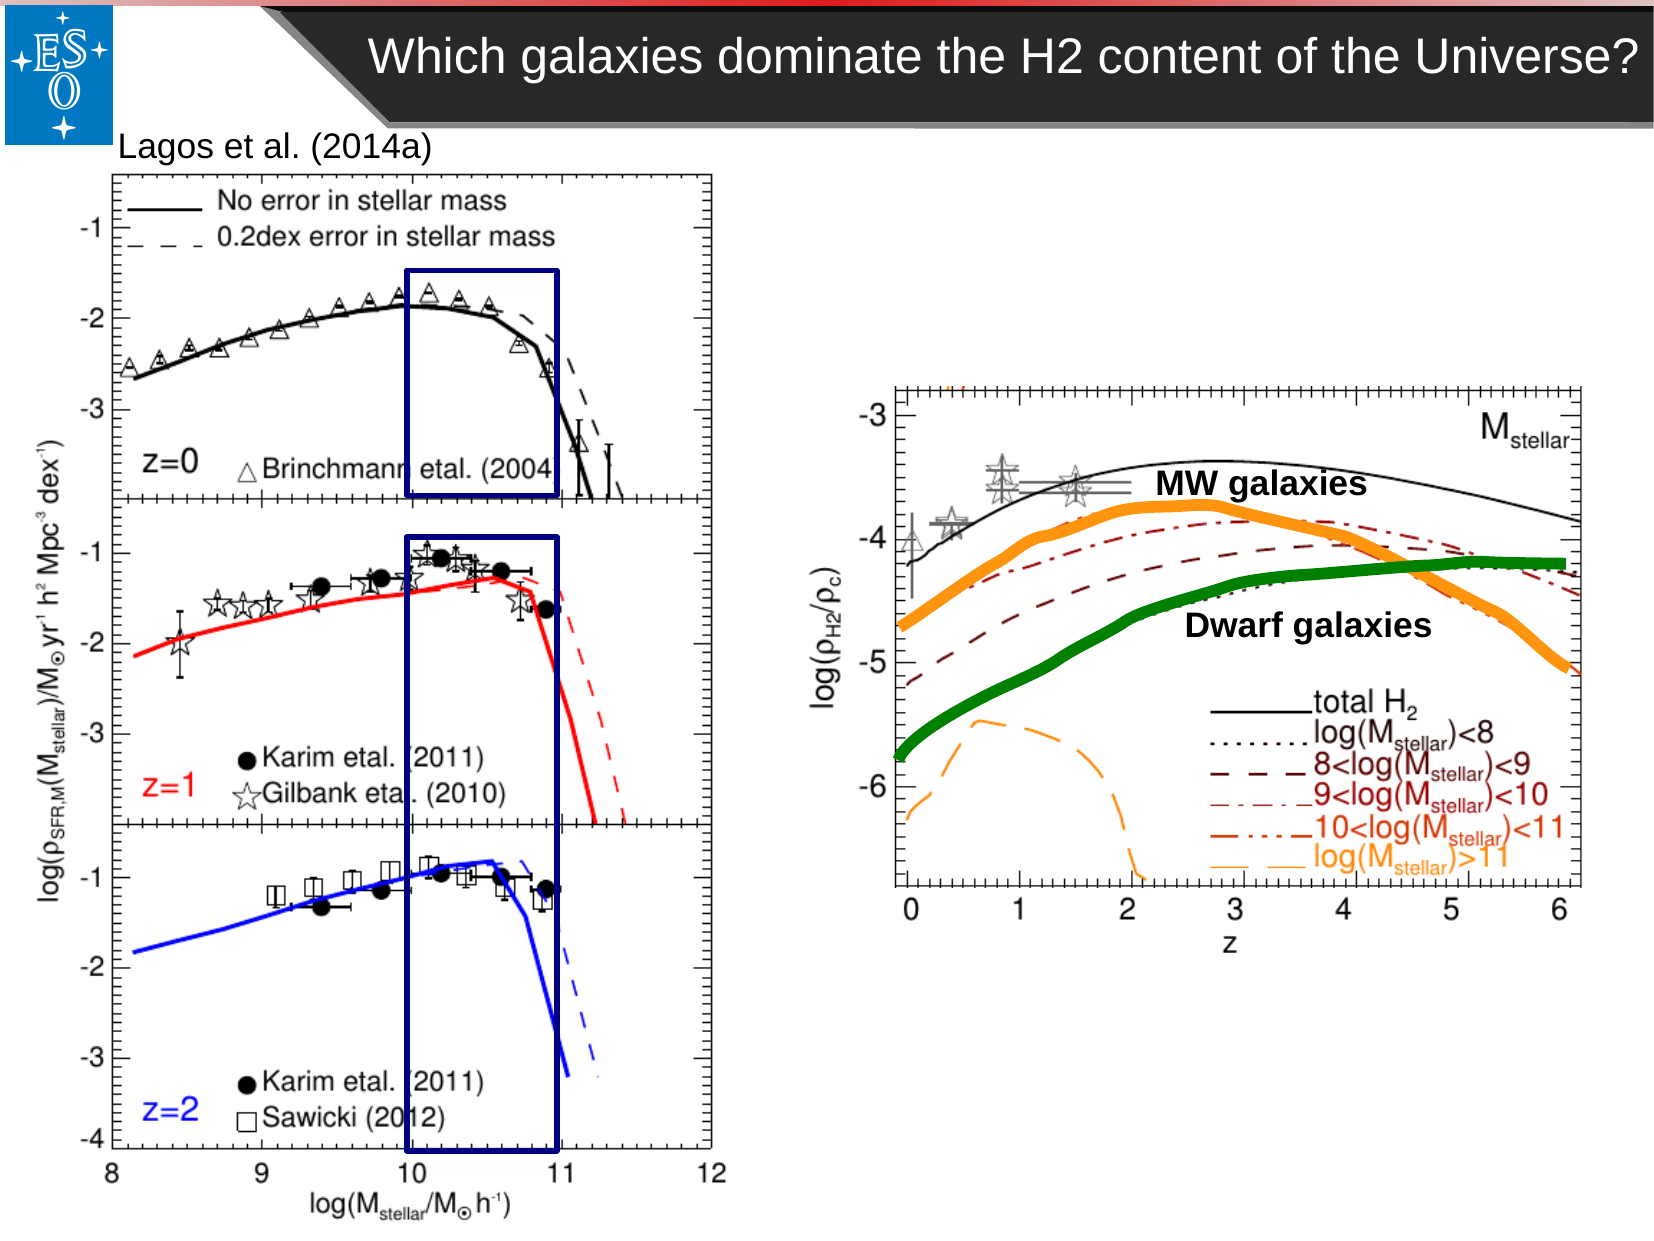

# Which galaxies dominate the H2 content of the Universe?
Lagos et al. (2014a)
MW galaxies
Dwarf galaxies